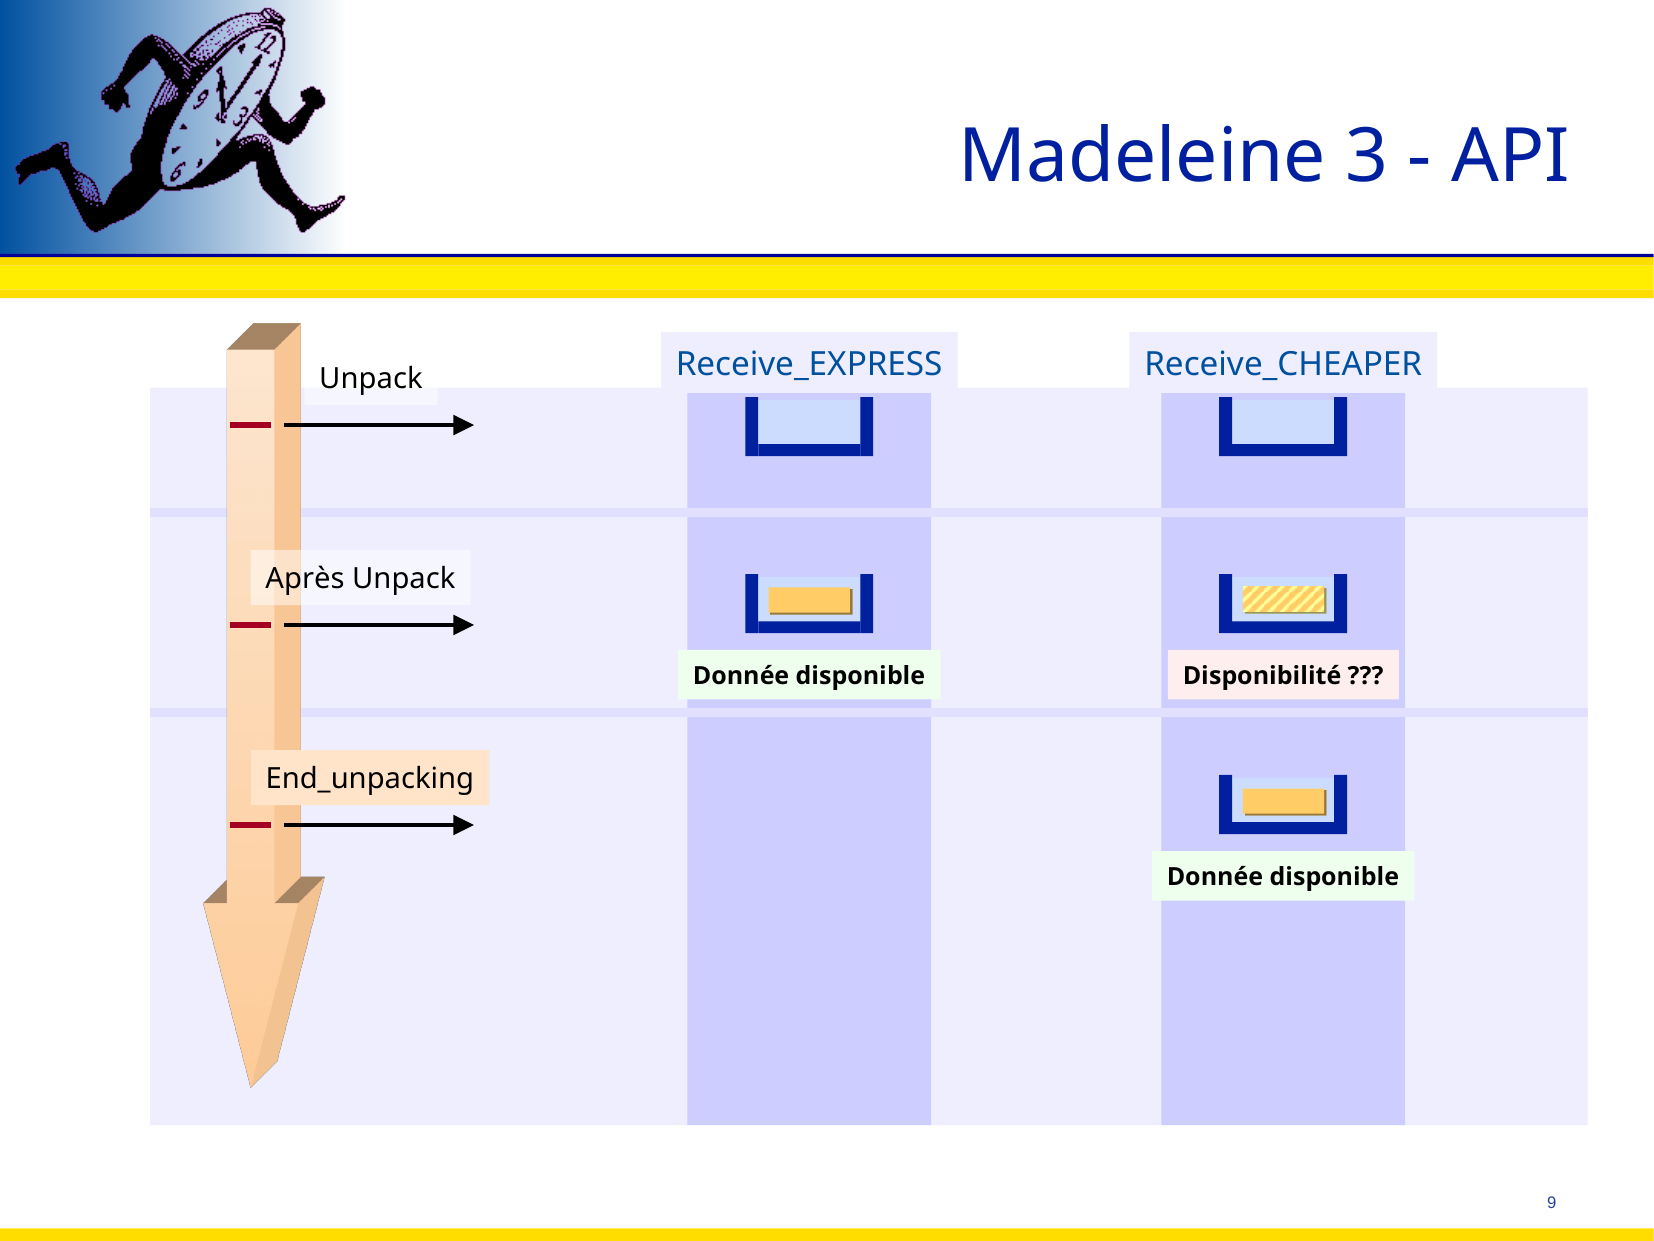

# Madeleine 3 - API
Receive_EXPRESS
Receive_CHEAPER
Unpack
Après Unpack
Donnée disponible
Disponibilité ???
End_unpacking
Donnée disponible